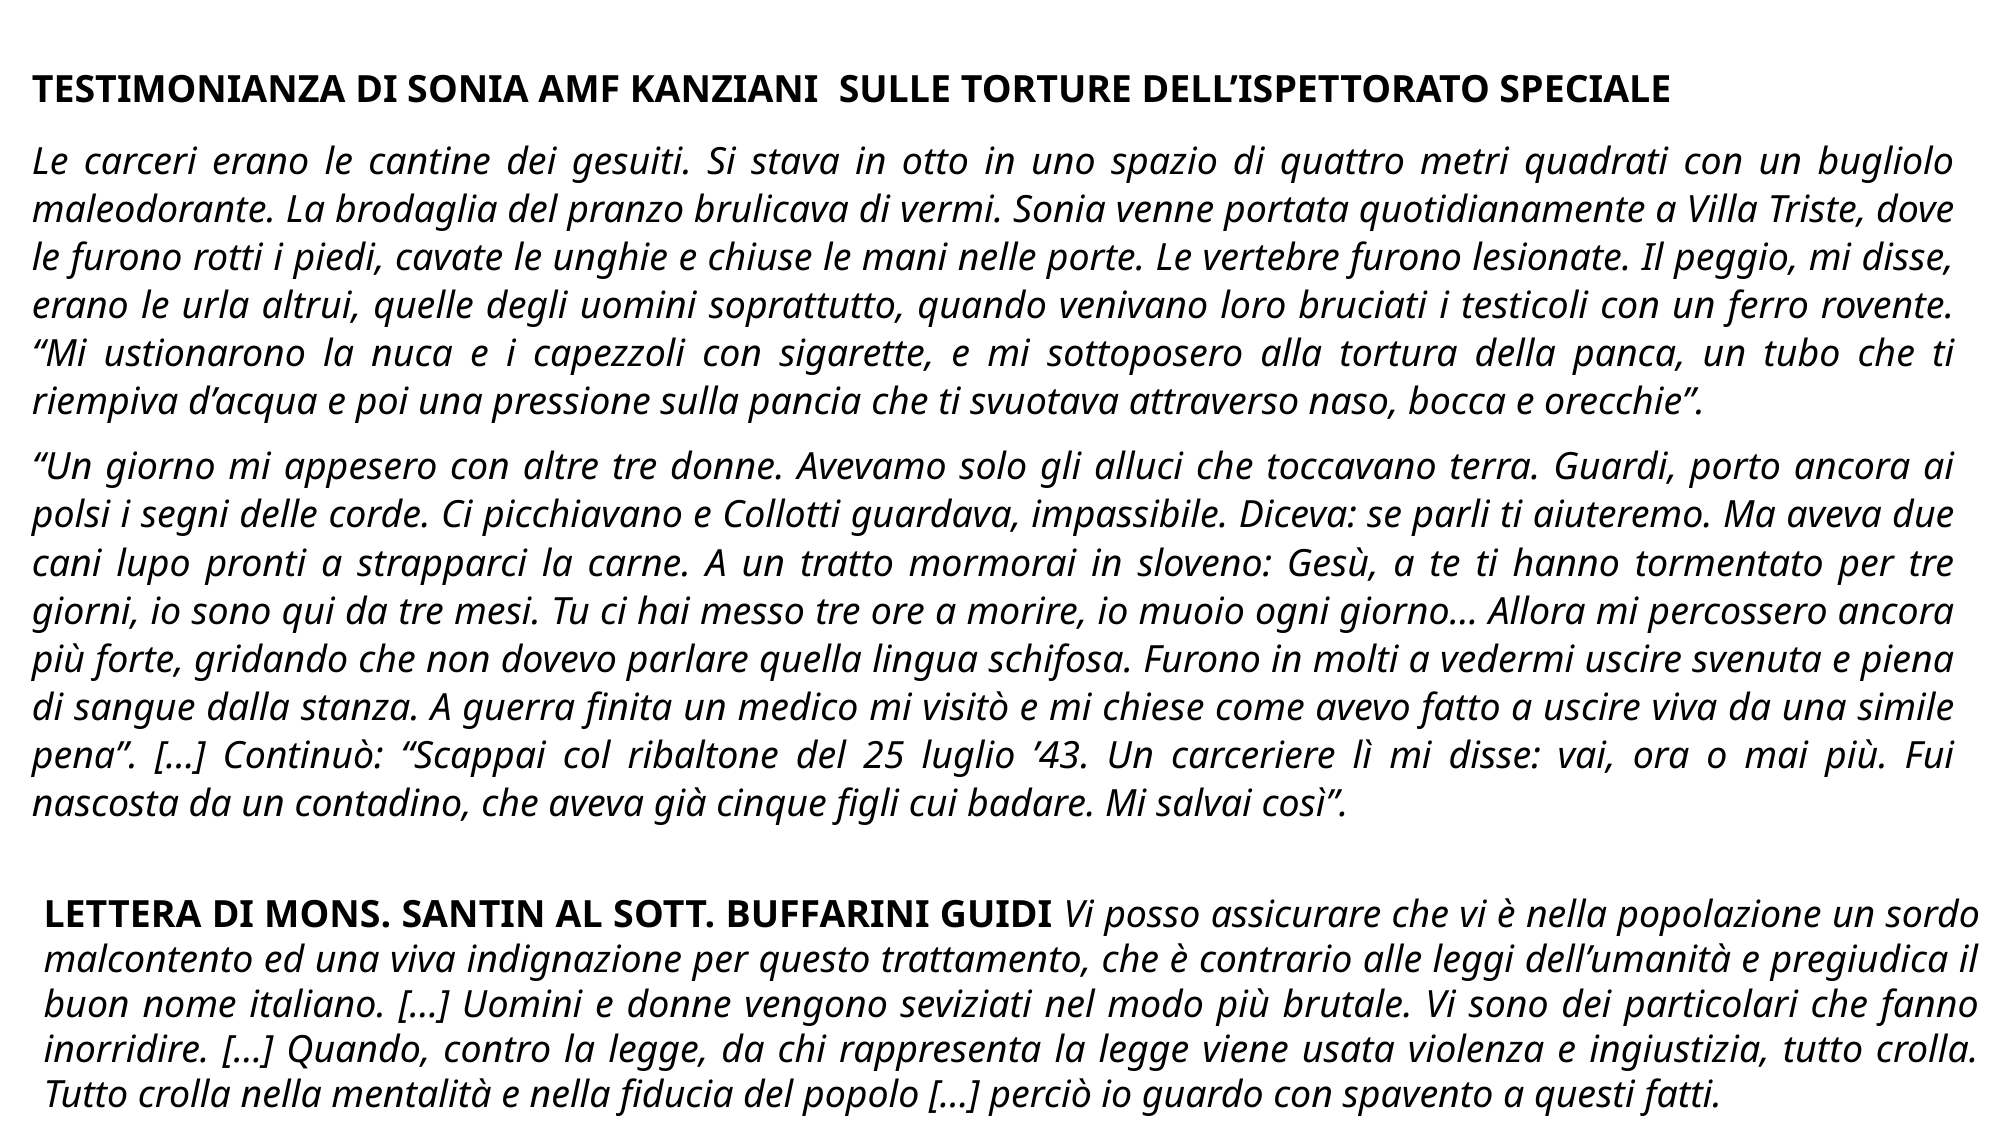

TESTIMONIANZA DI SONIA AMF KANZIANI SULLE TORTURE DELL’ISPETTORATO SPECIALE
Le carceri erano le cantine dei gesuiti. Si stava in otto in uno spazio di quattro metri quadrati con un bugliolo maleodorante. La brodaglia del pranzo brulicava di vermi. Sonia venne portata quotidianamente a Villa Triste, dove le furono rotti i piedi, cavate le unghie e chiuse le mani nelle porte. Le vertebre furono lesionate. Il peggio, mi disse, erano le urla altrui, quelle degli uomini soprattutto, quando venivano loro bruciati i testicoli con un ferro rovente. “Mi ustionarono la nuca e i capezzoli con sigarette, e mi sottoposero alla tortura della panca, un tubo che ti riempiva d’acqua e poi una pressione sulla pancia che ti svuotava attraverso naso, bocca e orecchie”.
“Un giorno mi appesero con altre tre donne. Avevamo solo gli alluci che toccavano terra. Guardi, porto ancora ai polsi i segni delle corde. Ci picchiavano e Collotti guardava, impassibile. Diceva: se parli ti aiuteremo. Ma aveva due cani lupo pronti a strapparci la carne. A un tratto mormorai in sloveno: Gesù, a te ti hanno tormentato per tre giorni, io sono qui da tre mesi. Tu ci hai messo tre ore a morire, io muoio ogni giorno… Allora mi percossero ancora più forte, gridando che non dovevo parlare quella lingua schifosa. Furono in molti a vedermi uscire svenuta e piena di sangue dalla stanza. A guerra finita un medico mi visitò e mi chiese come avevo fatto a uscire viva da una simile pena”. […] Continuò: “Scappai col ribaltone del 25 luglio ’43. Un carceriere lì mi disse: vai, ora o mai più. Fui nascosta da un contadino, che aveva già cinque figli cui badare. Mi salvai così”.
LETTERA DI MONS. SANTIN AL SOTT. BUFFARINI GUIDI Vi posso assicurare che vi è nella popolazione un sordo malcontento ed una viva indignazione per questo trattamento, che è contrario alle leggi dell’umanità e pregiudica il buon nome italiano. […] Uomini e donne vengono seviziati nel modo più brutale. Vi sono dei particolari che fanno inorridire. […] Quando, contro la legge, da chi rappresenta la legge viene usata violenza e ingiustizia, tutto crolla. Tutto crolla nella mentalità e nella fiducia del popolo […] perciò io guardo con spavento a questi fatti.